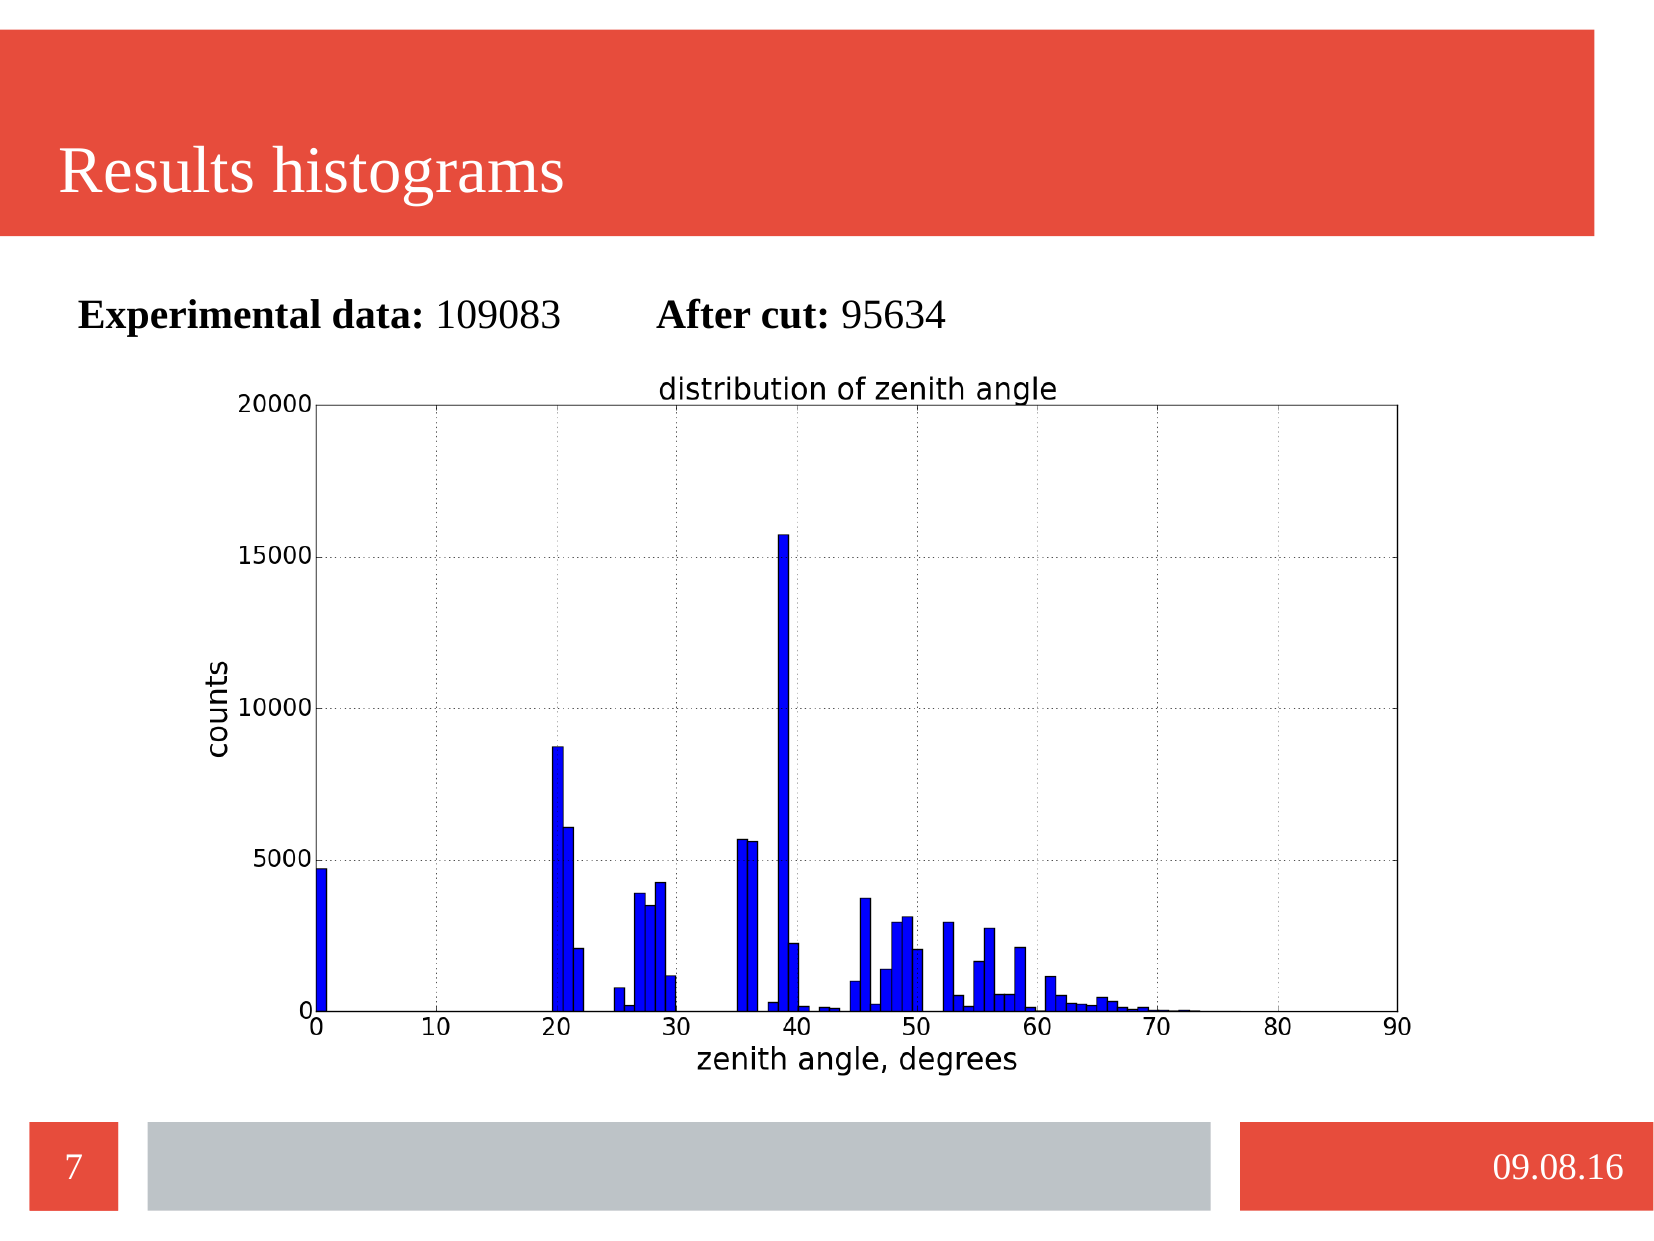

# Results histograms
Experimental data: 109083 After cut: 95634
7
09.08.16